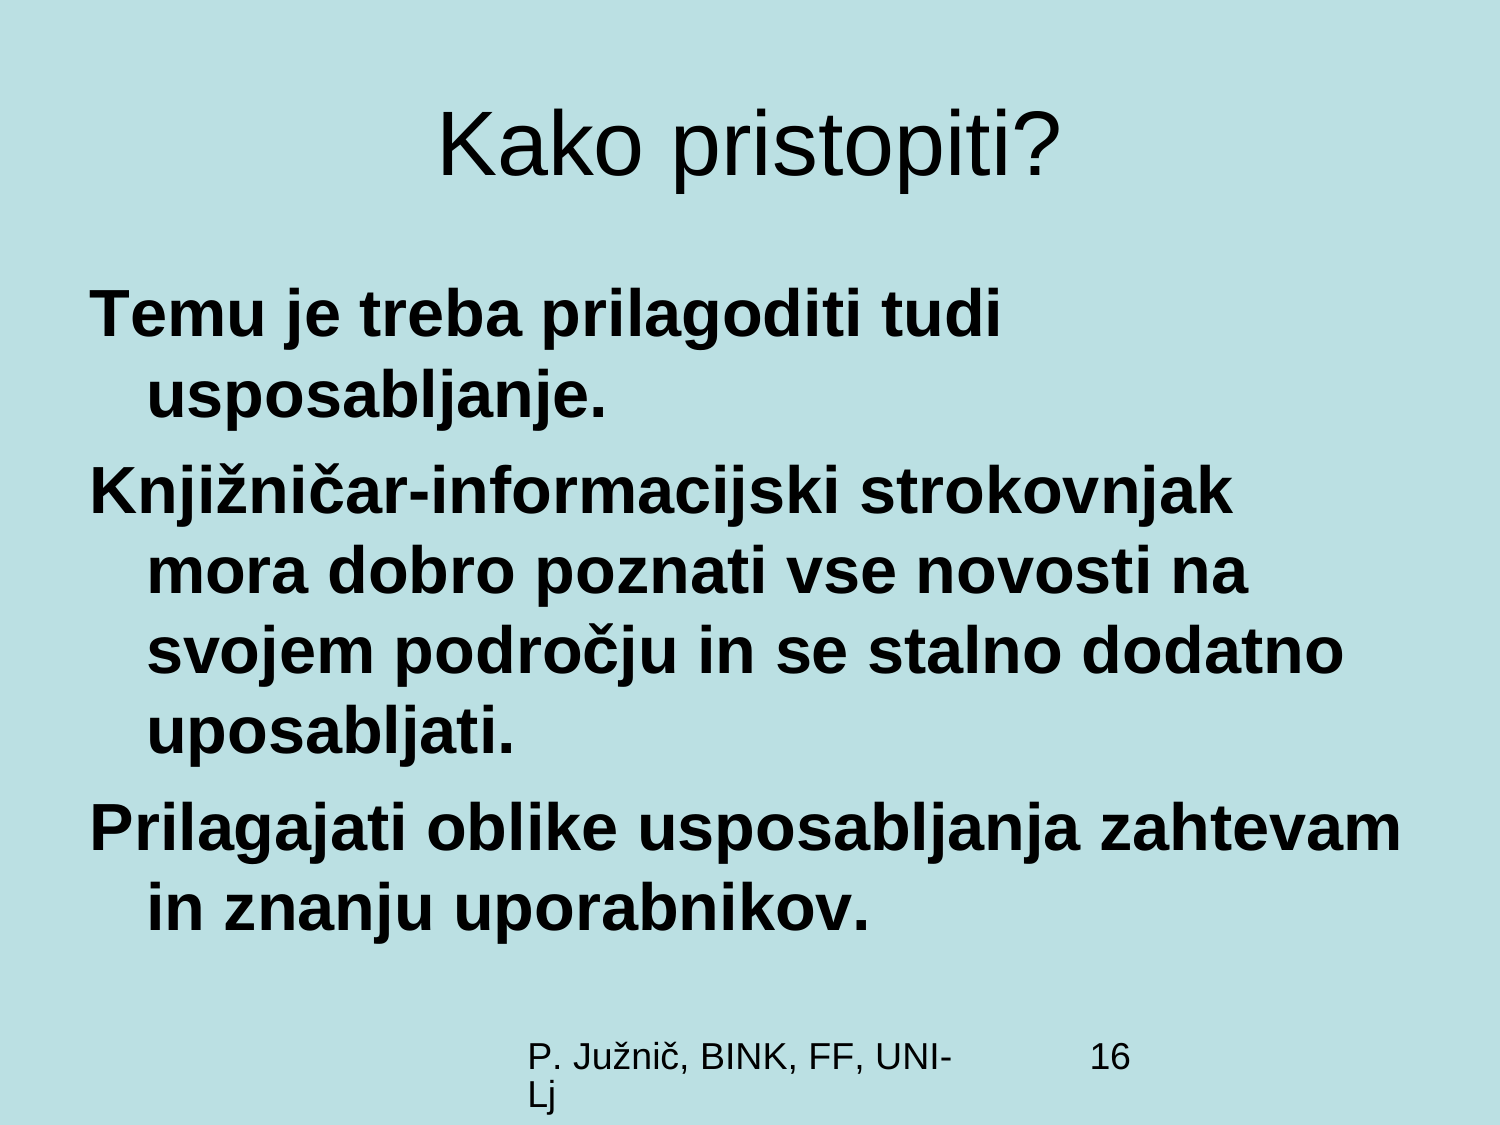

# Kako pristopiti?
Temu je treba prilagoditi tudi usposabljanje.
Knjižničar-informacijski strokovnjak mora dobro poznati vse novosti na svojem področju in se stalno dodatno uposabljati.
Prilagajati oblike usposabljanja zahtevam in znanju uporabnikov.
P. Južnič, BINK, FF, UNI-Lj
16